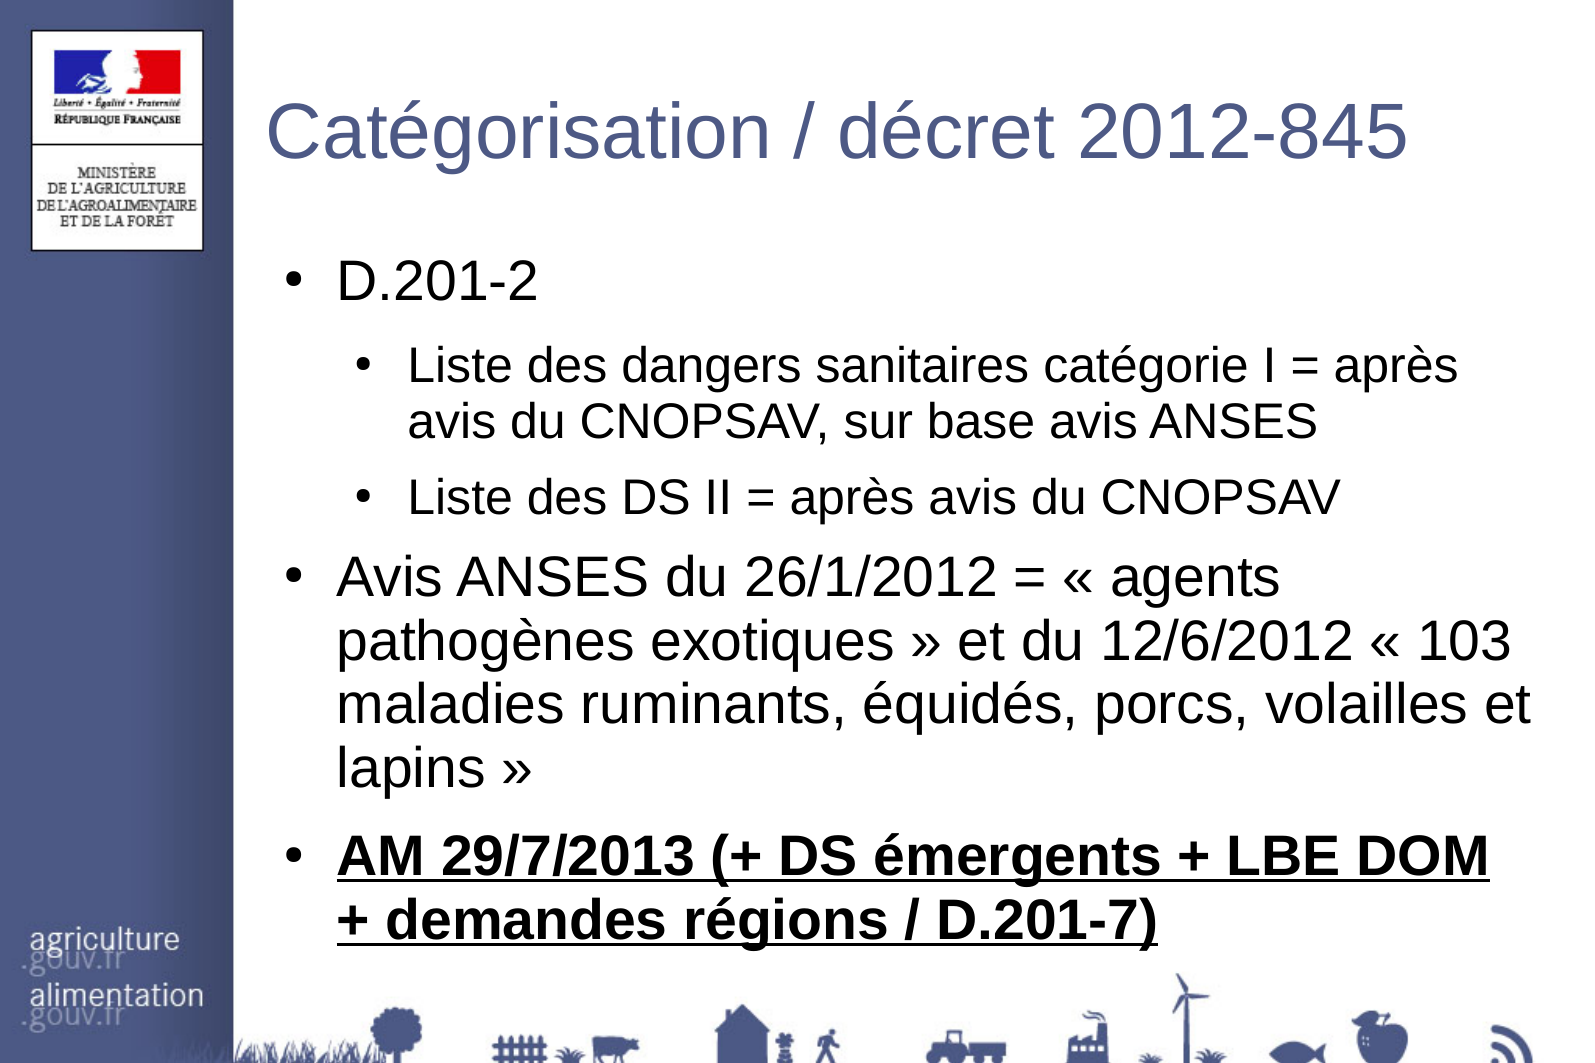

# Catégorisation / décret 2012-845
D.201-2
Liste des dangers sanitaires catégorie I = après avis du CNOPSAV, sur base avis ANSES
Liste des DS II = après avis du CNOPSAV
Avis ANSES du 26/1/2012 = « agents pathogènes exotiques » et du 12/6/2012 « 103 maladies ruminants, équidés, porcs, volailles et lapins »
AM 29/7/2013 (+ DS émergents + LBE DOM + demandes régions / D.201-7)